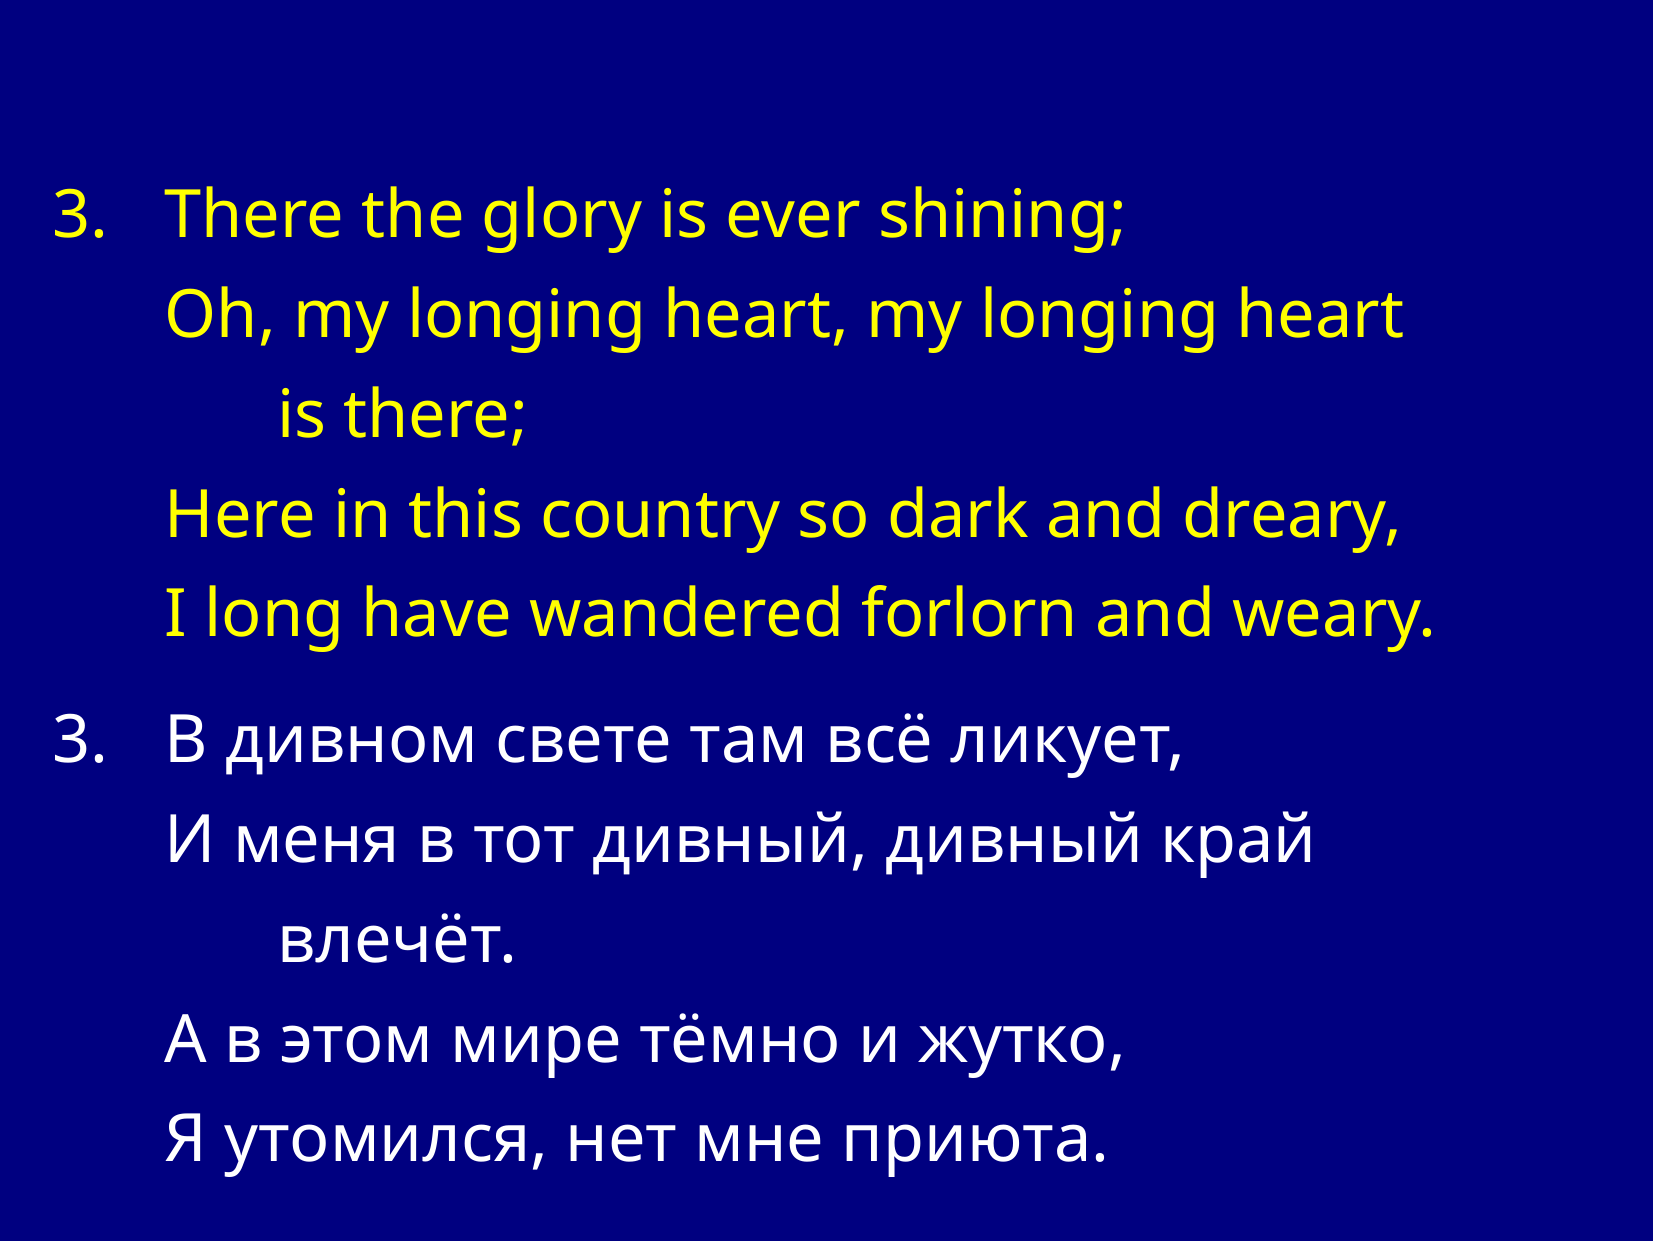

3.	There the glory is ever shining;
	Oh, my longing heart, my longing heart
		is there;
	Here in this country so dark and dreary,
	I long have wandered forlorn and weary.
3.	В дивном свете там всё ликует,
	И меня в тот дивный, дивный край
		влечёт.
	А в этом мире тёмно и жутко,
	Я утомился, нет мне приюта.